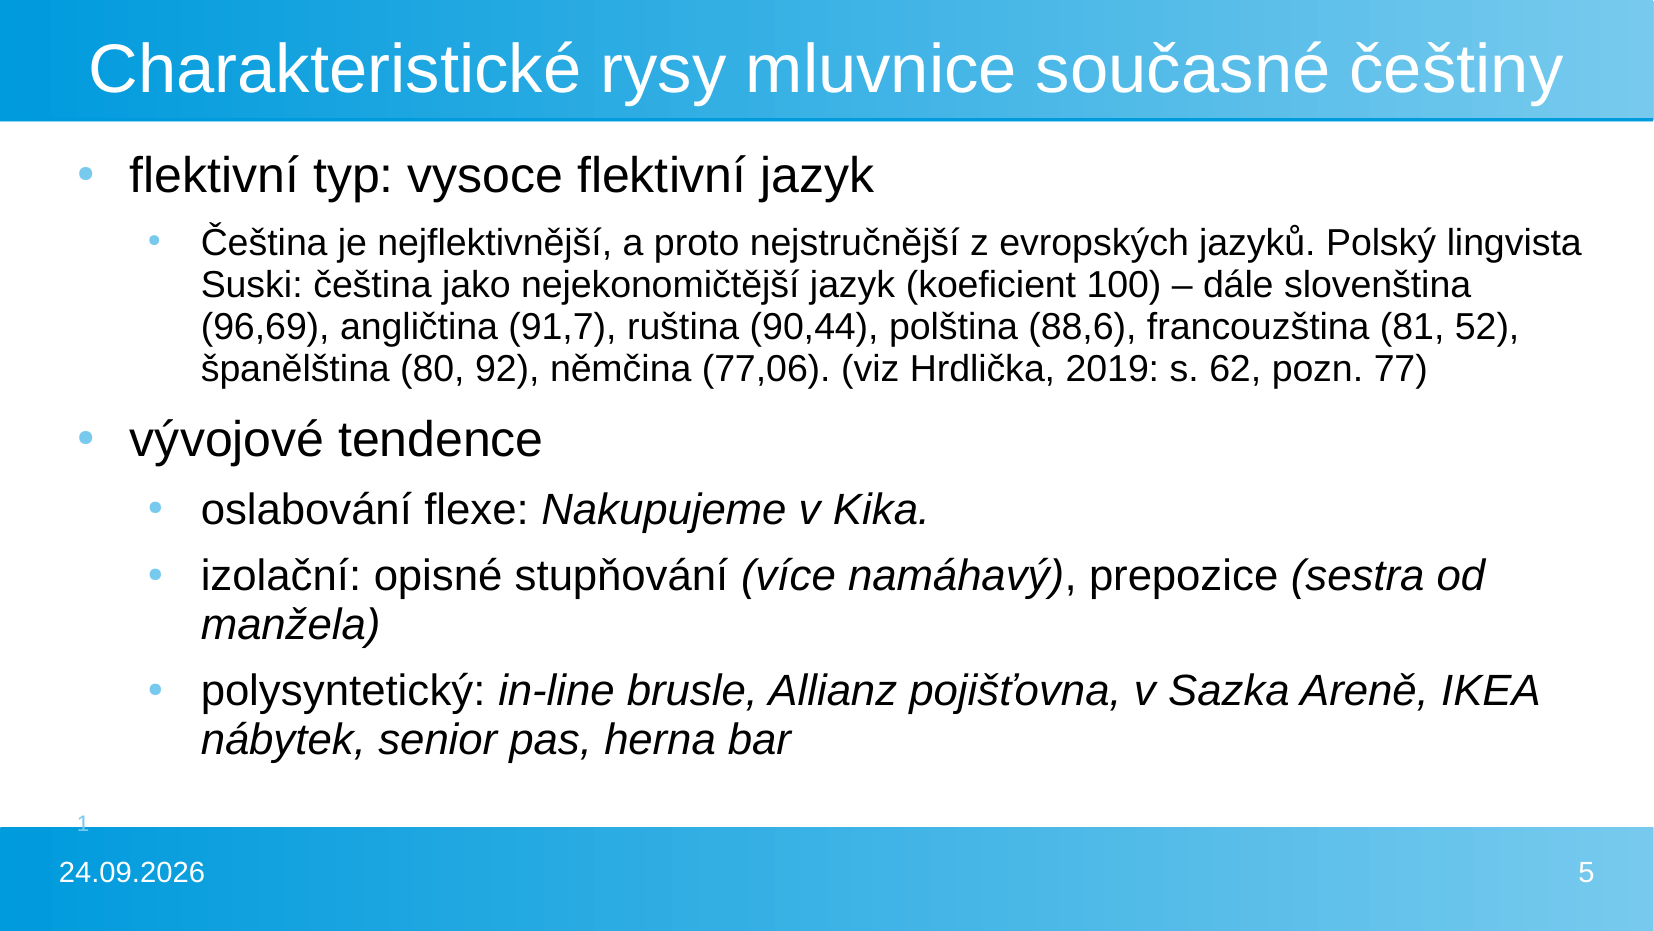

# Charakteristické rysy mluvnice současné češtiny
flektivní typ: vysoce flektivní jazyk
Čeština je nejflektivnější, a proto nejstručnější z evropských jazyků. Polský lingvista Suski: čeština jako nejekonomičtější jazyk (koeficient 100) – dále slovenština (96,69), angličtina (91,7), ruština (90,44), polština (88,6), francouzština (81, 52), španělština (80, 92), němčina (77,06). (viz Hrdlička, 2019: s. 62, pozn. 77)
vývojové tendence
oslabování flexe: Nakupujeme v Kika.
izolační: opisné stupňování (více namáhavý), prepozice (sestra od manžela)
polysyntetický: in-line brusle, Allianz pojišťovna, v Sazka Areně, IKEA nábytek, senior pas, herna bar
5